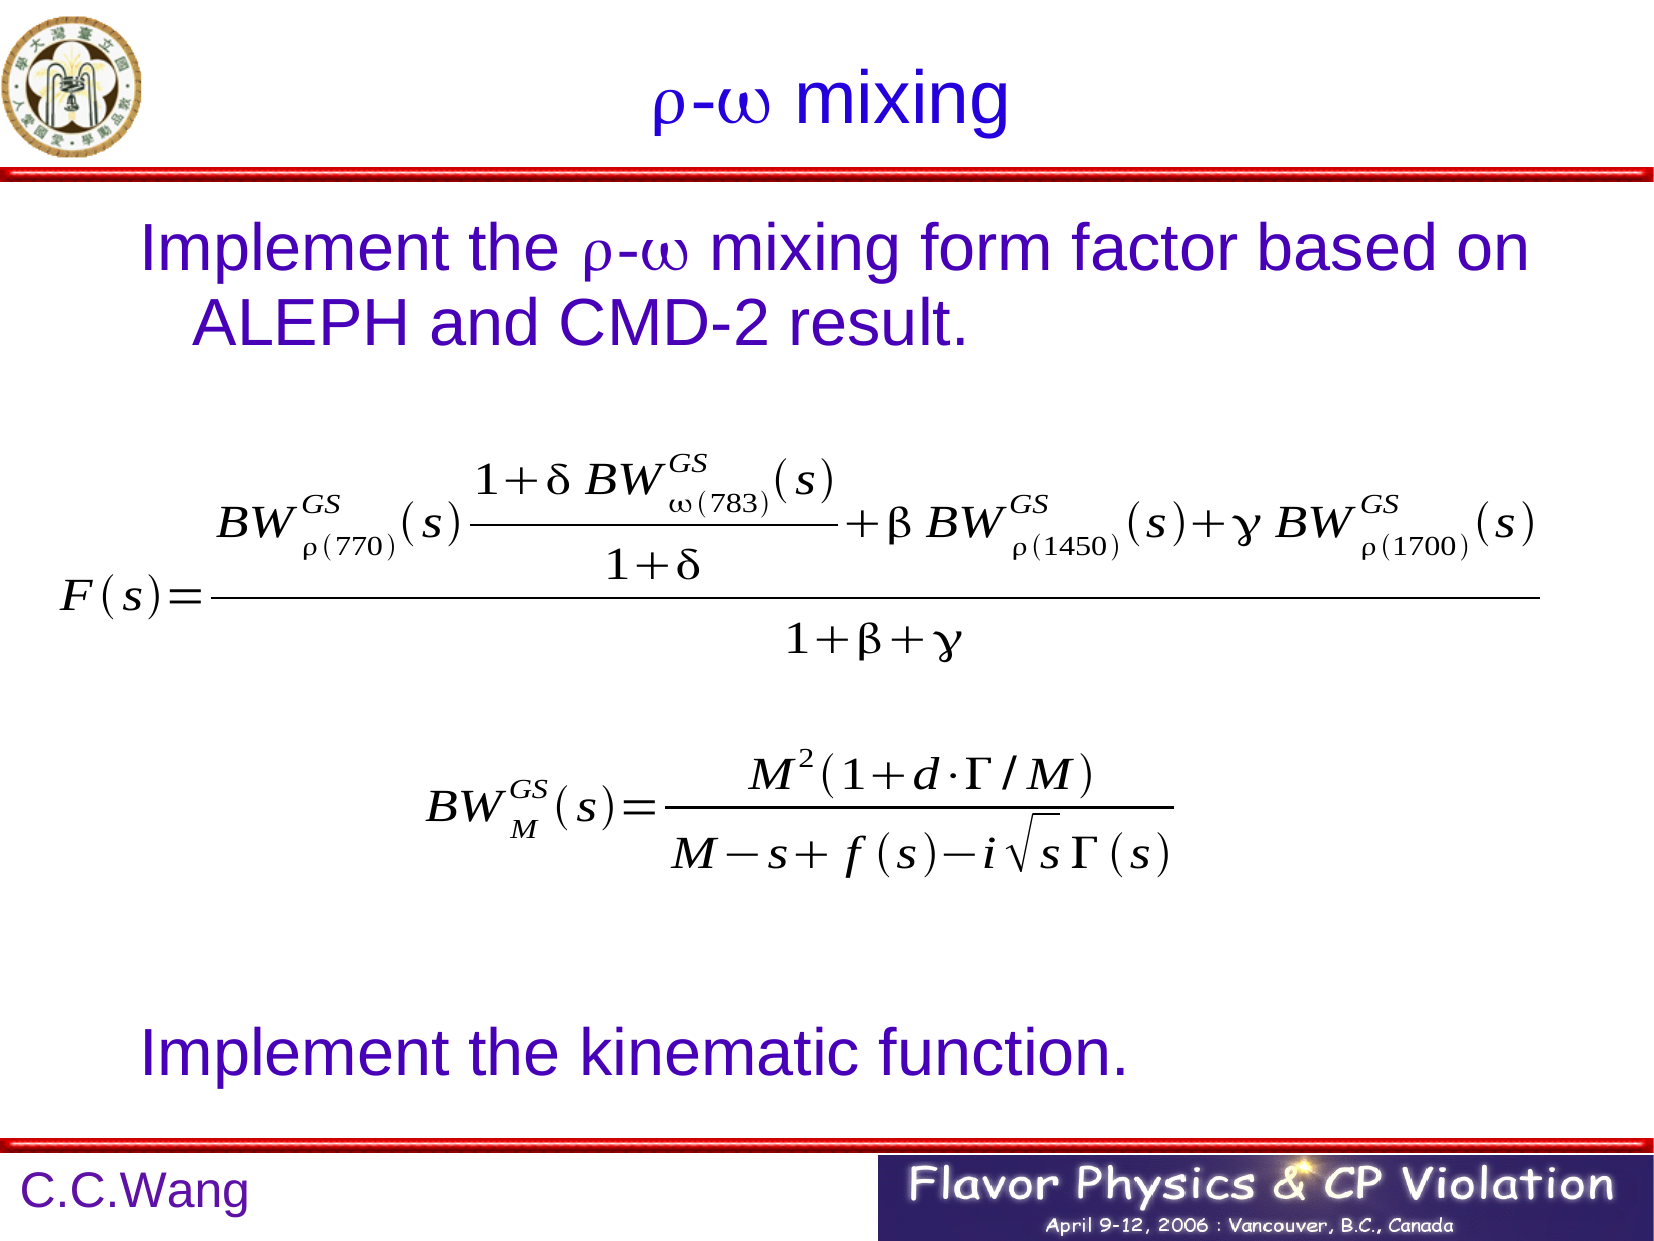

# - mixing
Implement the - mixing form factor based on ALEPH and CMD-2 result.
Implement the kinematic function.